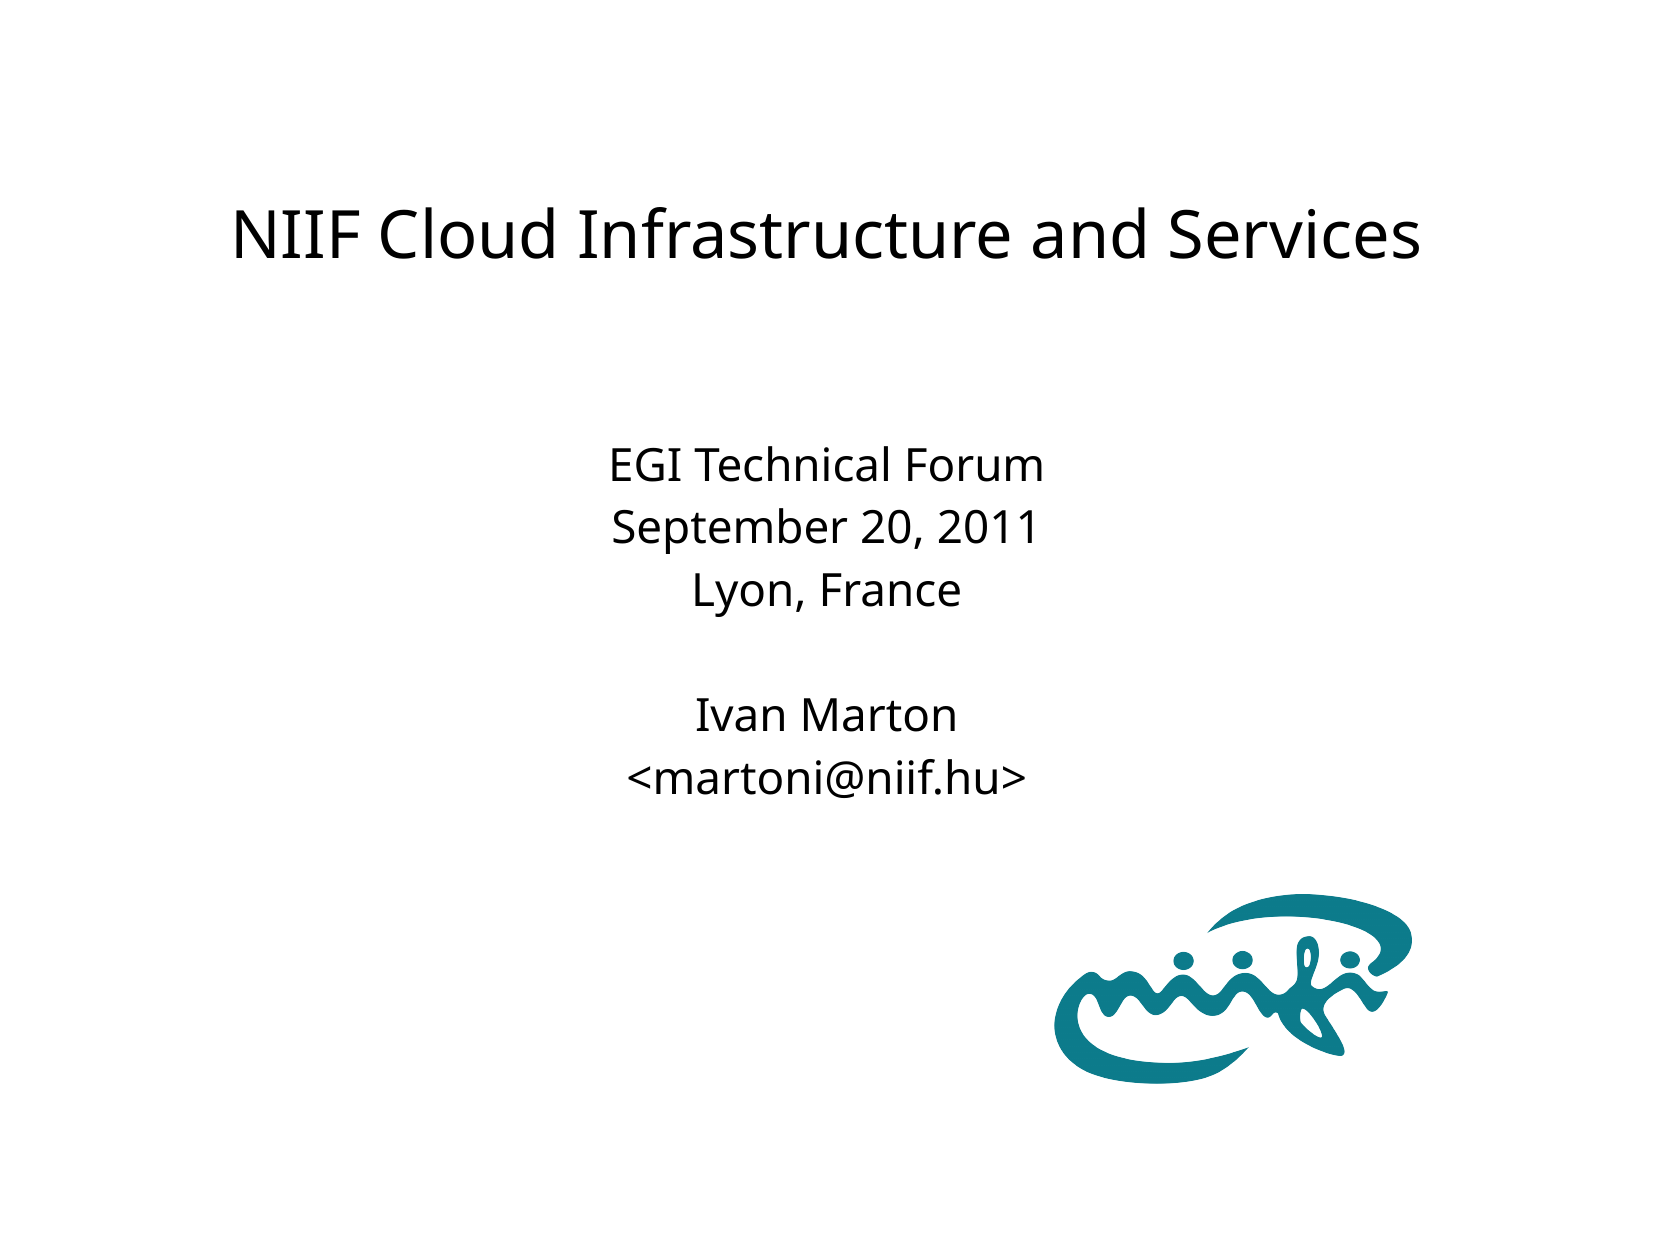

# NIIF Cloud Infrastructure and Services
EGI Technical Forum
September 20, 2011
Lyon, France
Ivan Marton
<martoni@niif.hu>